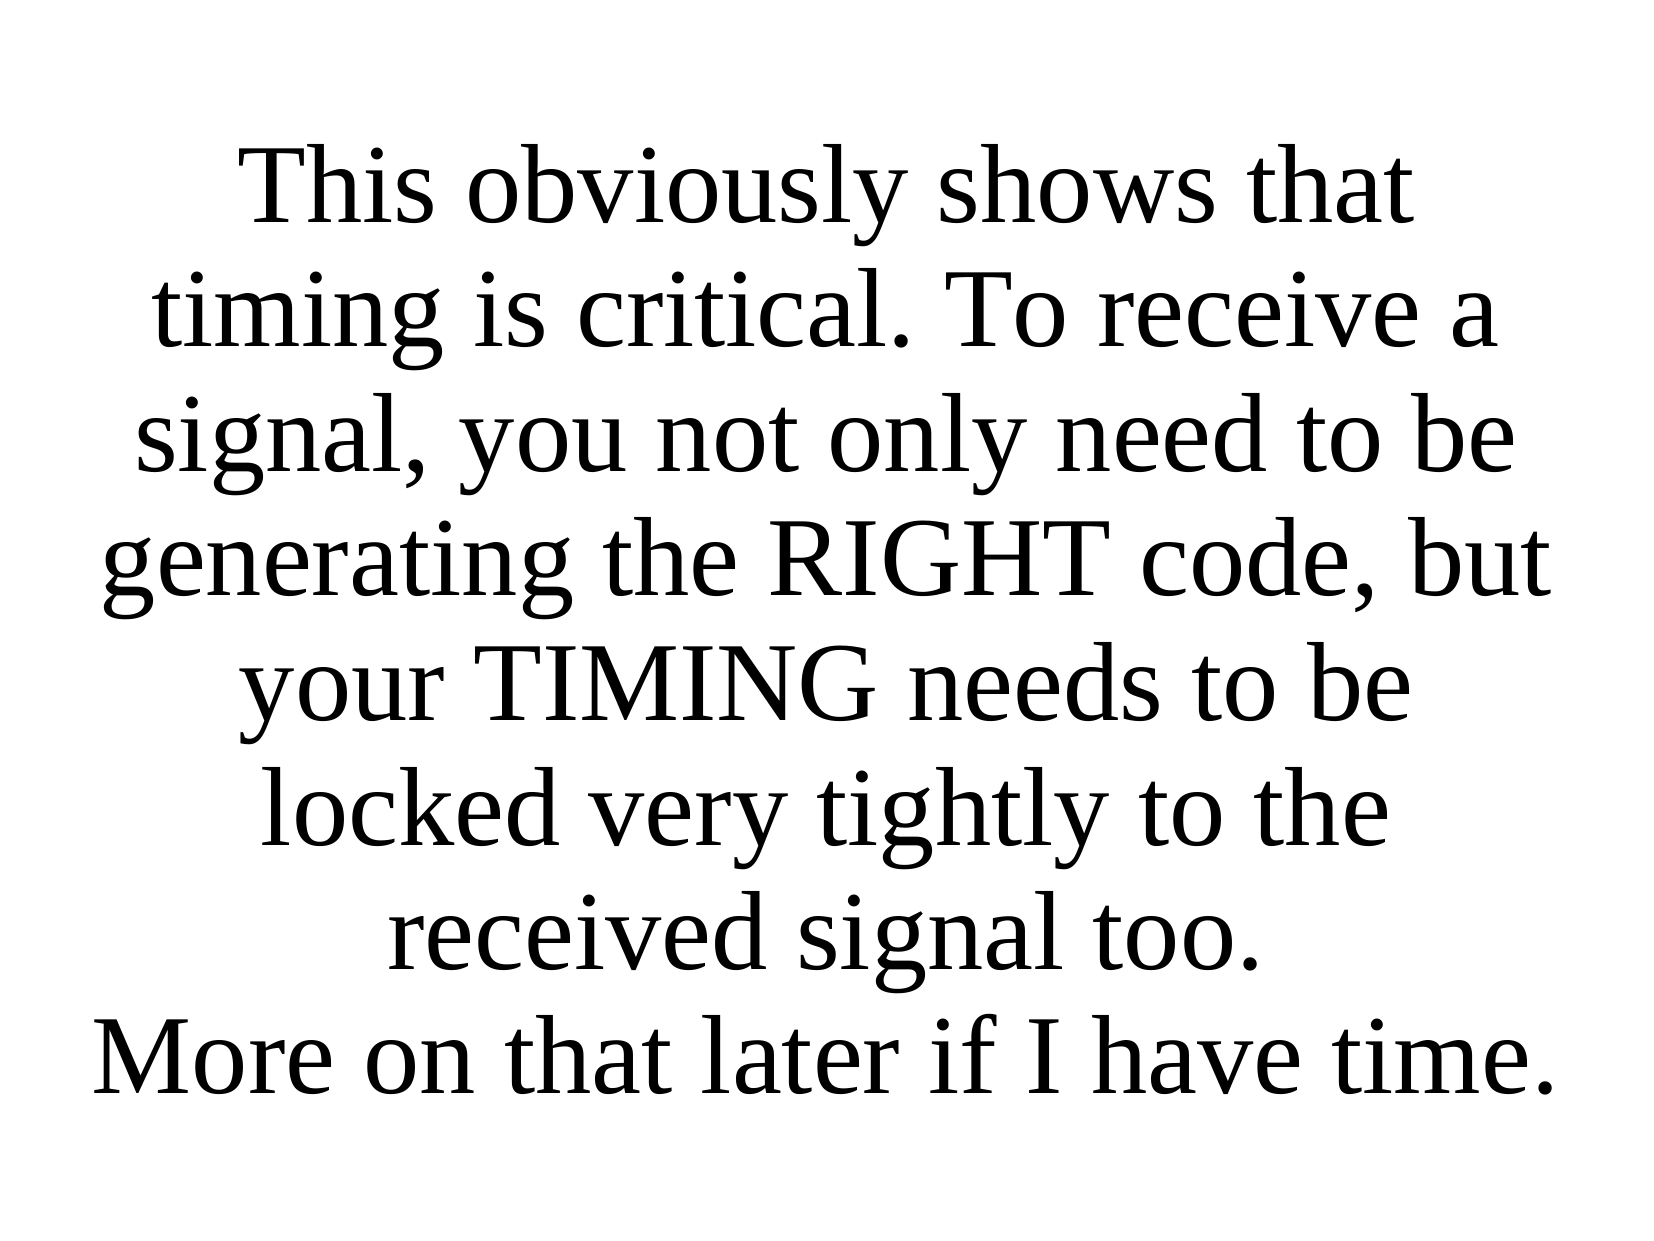

# This obviously shows that
timing is critical. To receive a signal, you not only need to be generating the RIGHT code, but your TIMING needs to be locked very tightly to the
received signal too.
More on that later if I have time.